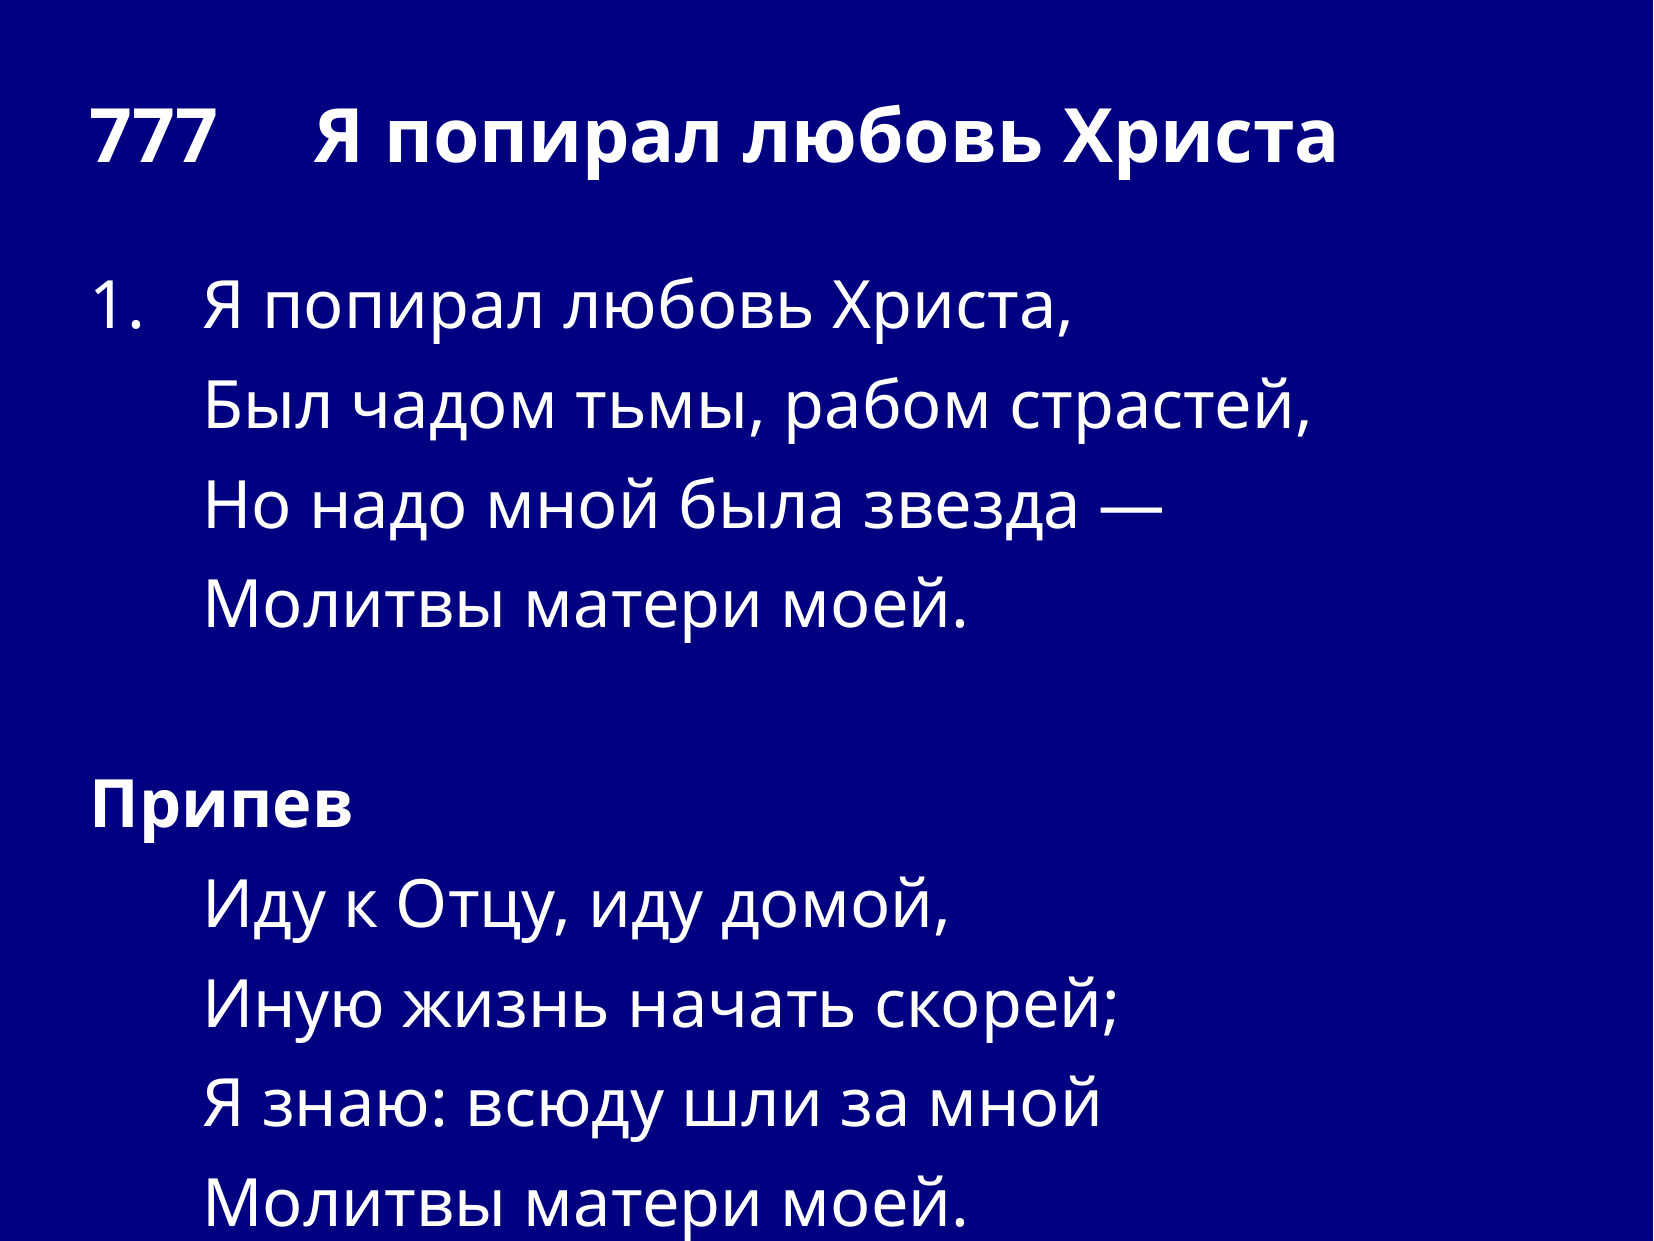

777	Я попирал любовь Христа
1.	Я попирал любовь Христа,
	Был чадом тьмы, рабом страстей,
	Но надо мной была звезда —
	Молитвы матери моей.
Припев
	Иду к Отцу, иду домой,
	Иную жизнь начать скорей;
	Я знаю: всюду шли за мной
	Молитвы матери моей.